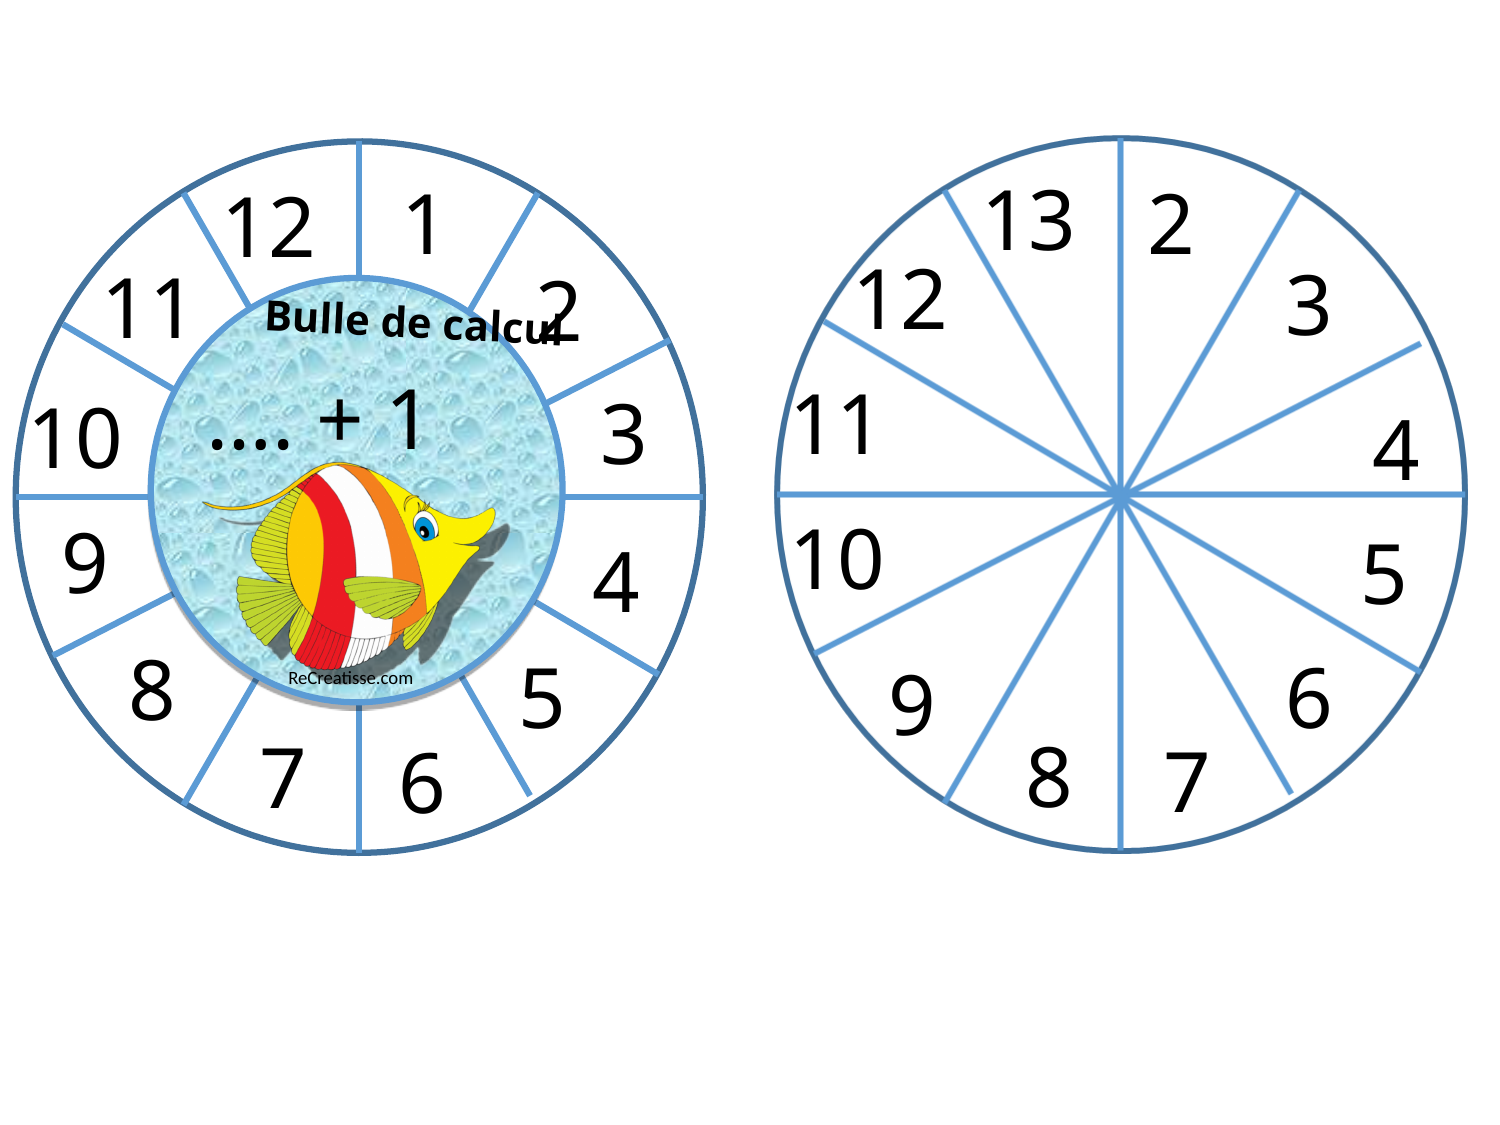

13
1
2
12
12
3
11
2
Bulle de calcul
…. + 1
11
3
10
4
10
9
5
4
8
5
6
9
ReCreatisse.com
8
7
7
6